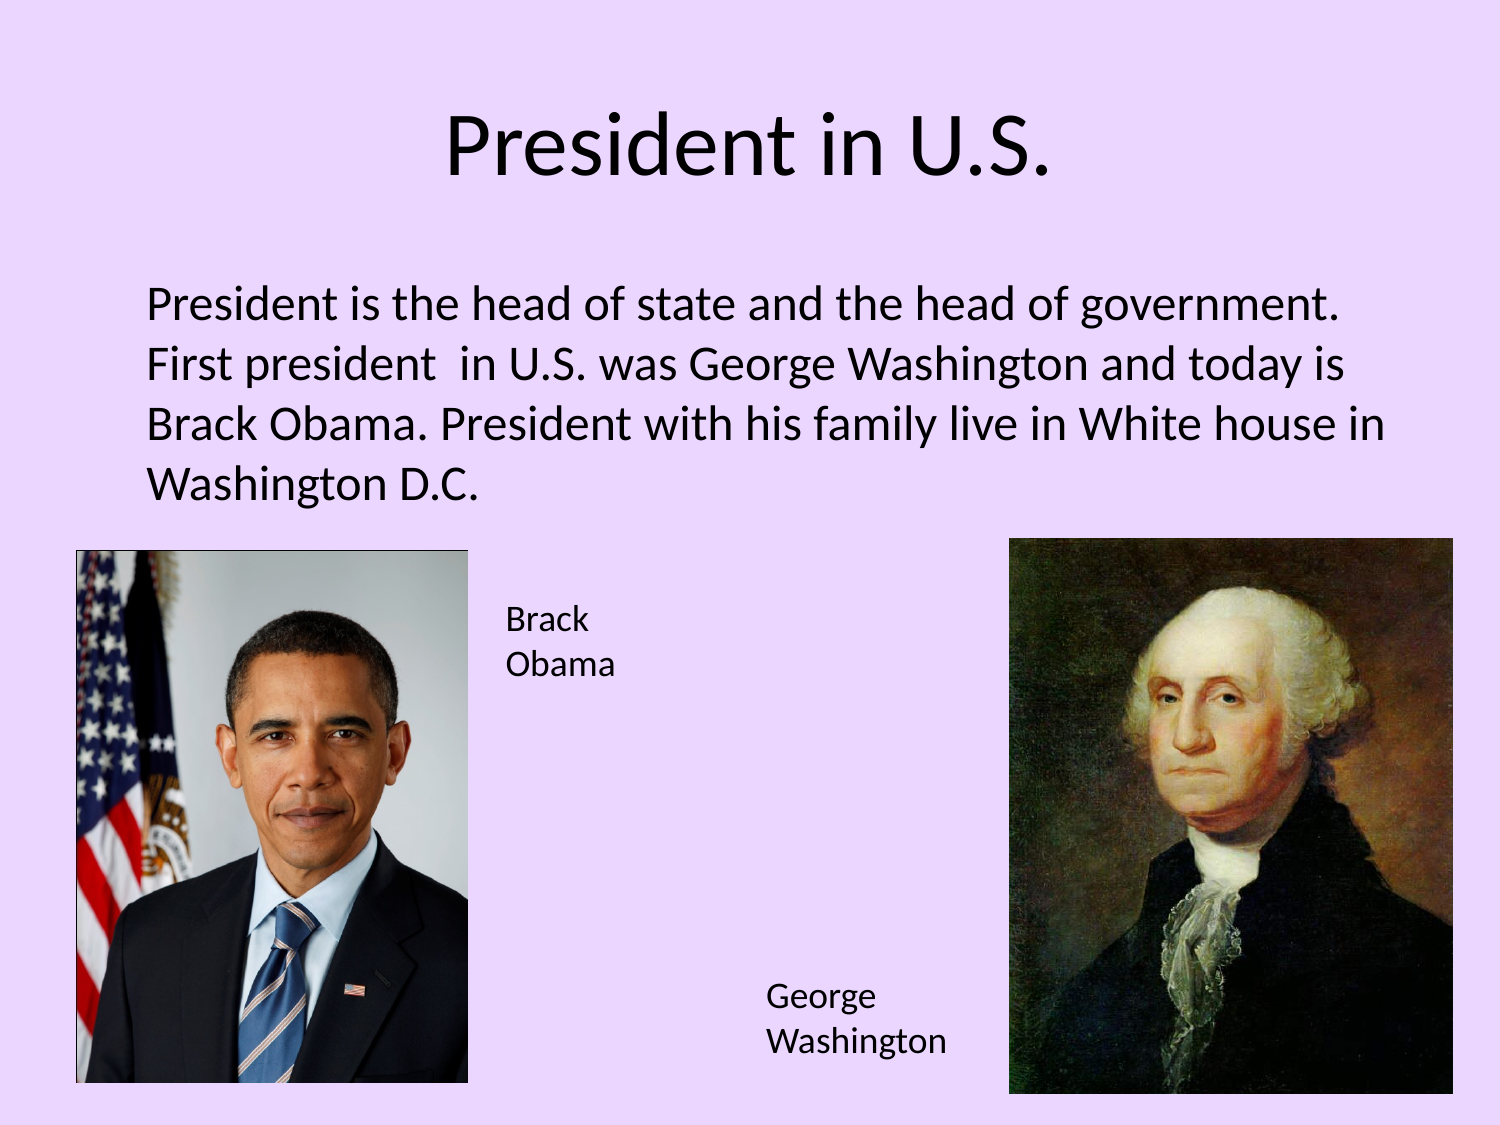

# President in U.S.
 President is the head of state and the head of government. First president in U.S. was George Washington and today is Brack Obama. President with his family live in White house in Washington D.C.
Brack
Obama
George
Washington